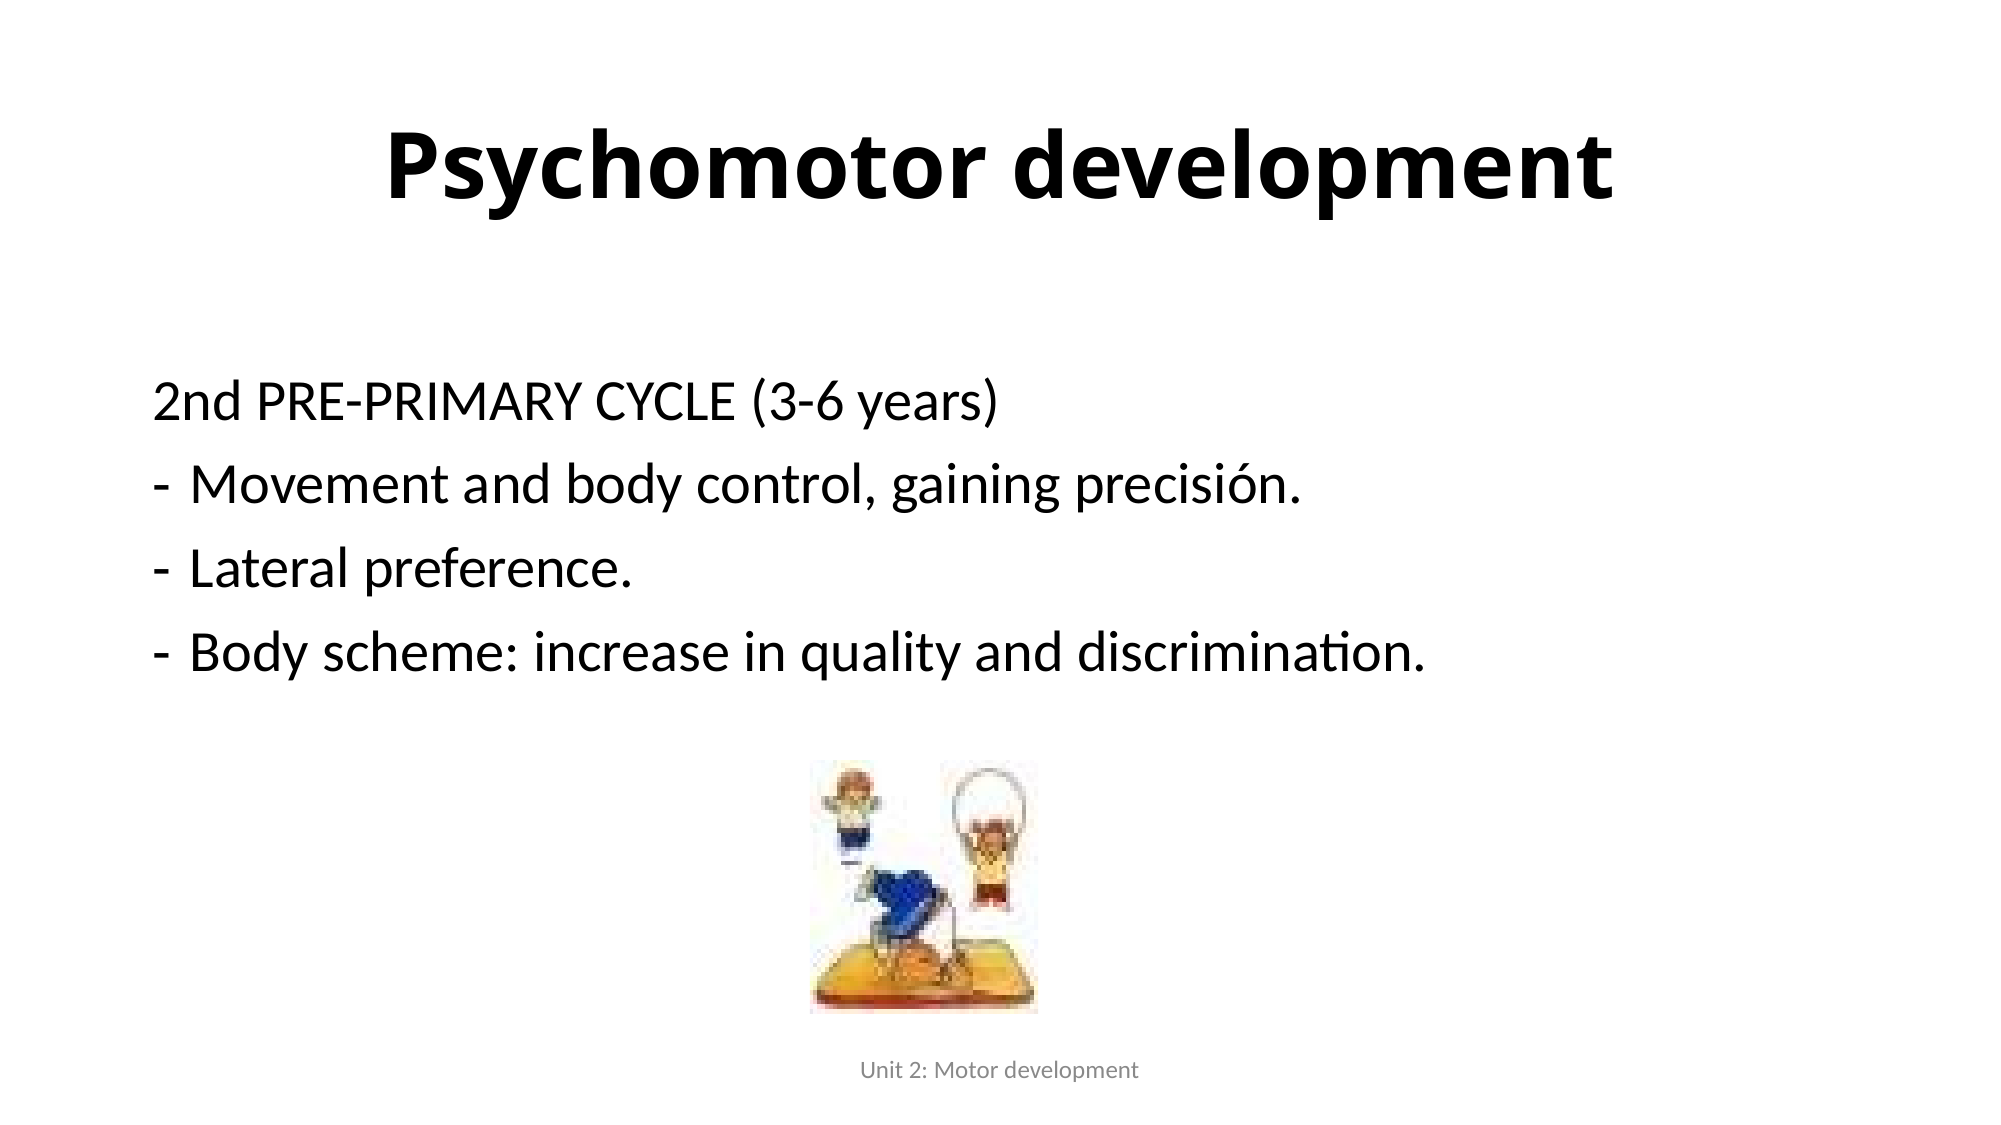

# Psychomotor development
2nd PRE-PRIMARY CYCLE (3-6 years)
Movement and body control, gaining precisión.
Lateral preference.
Body scheme: increase in quality and discrimination.
Unit 2: Motor development